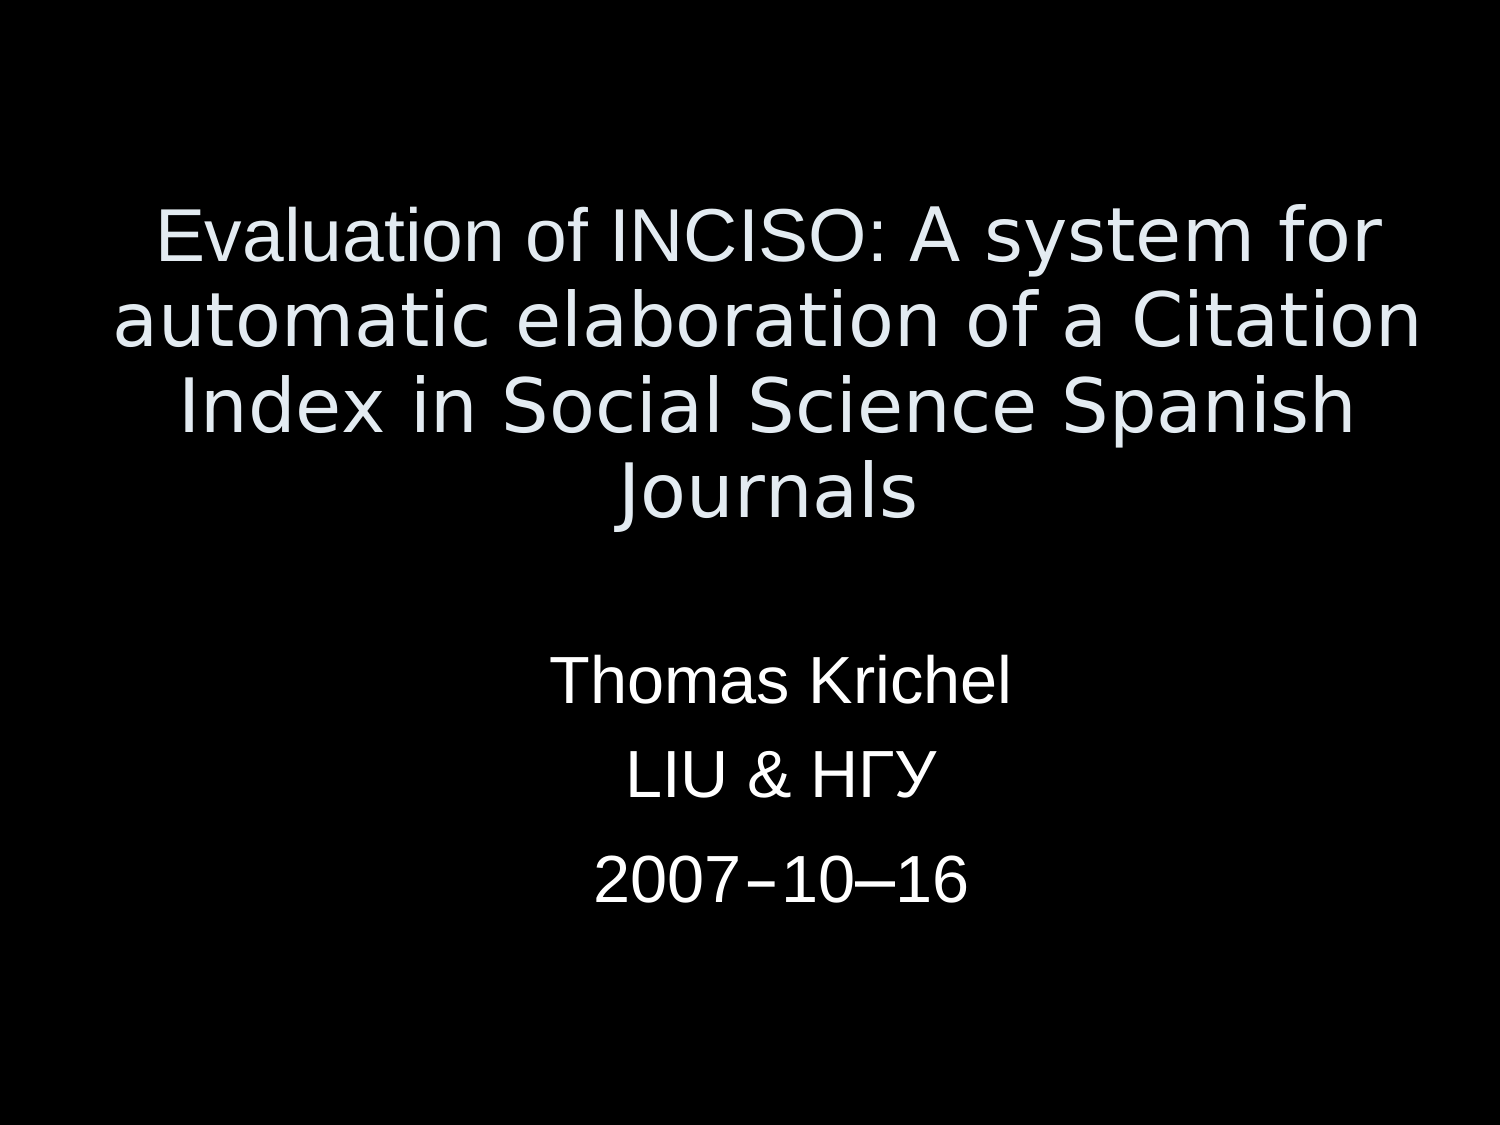

# Evaluation of INCISO: A system for automatic elaboration of a Citation Index in Social Science Spanish Journals
Thomas Krichel
LIU & HГУ
2007–10—16